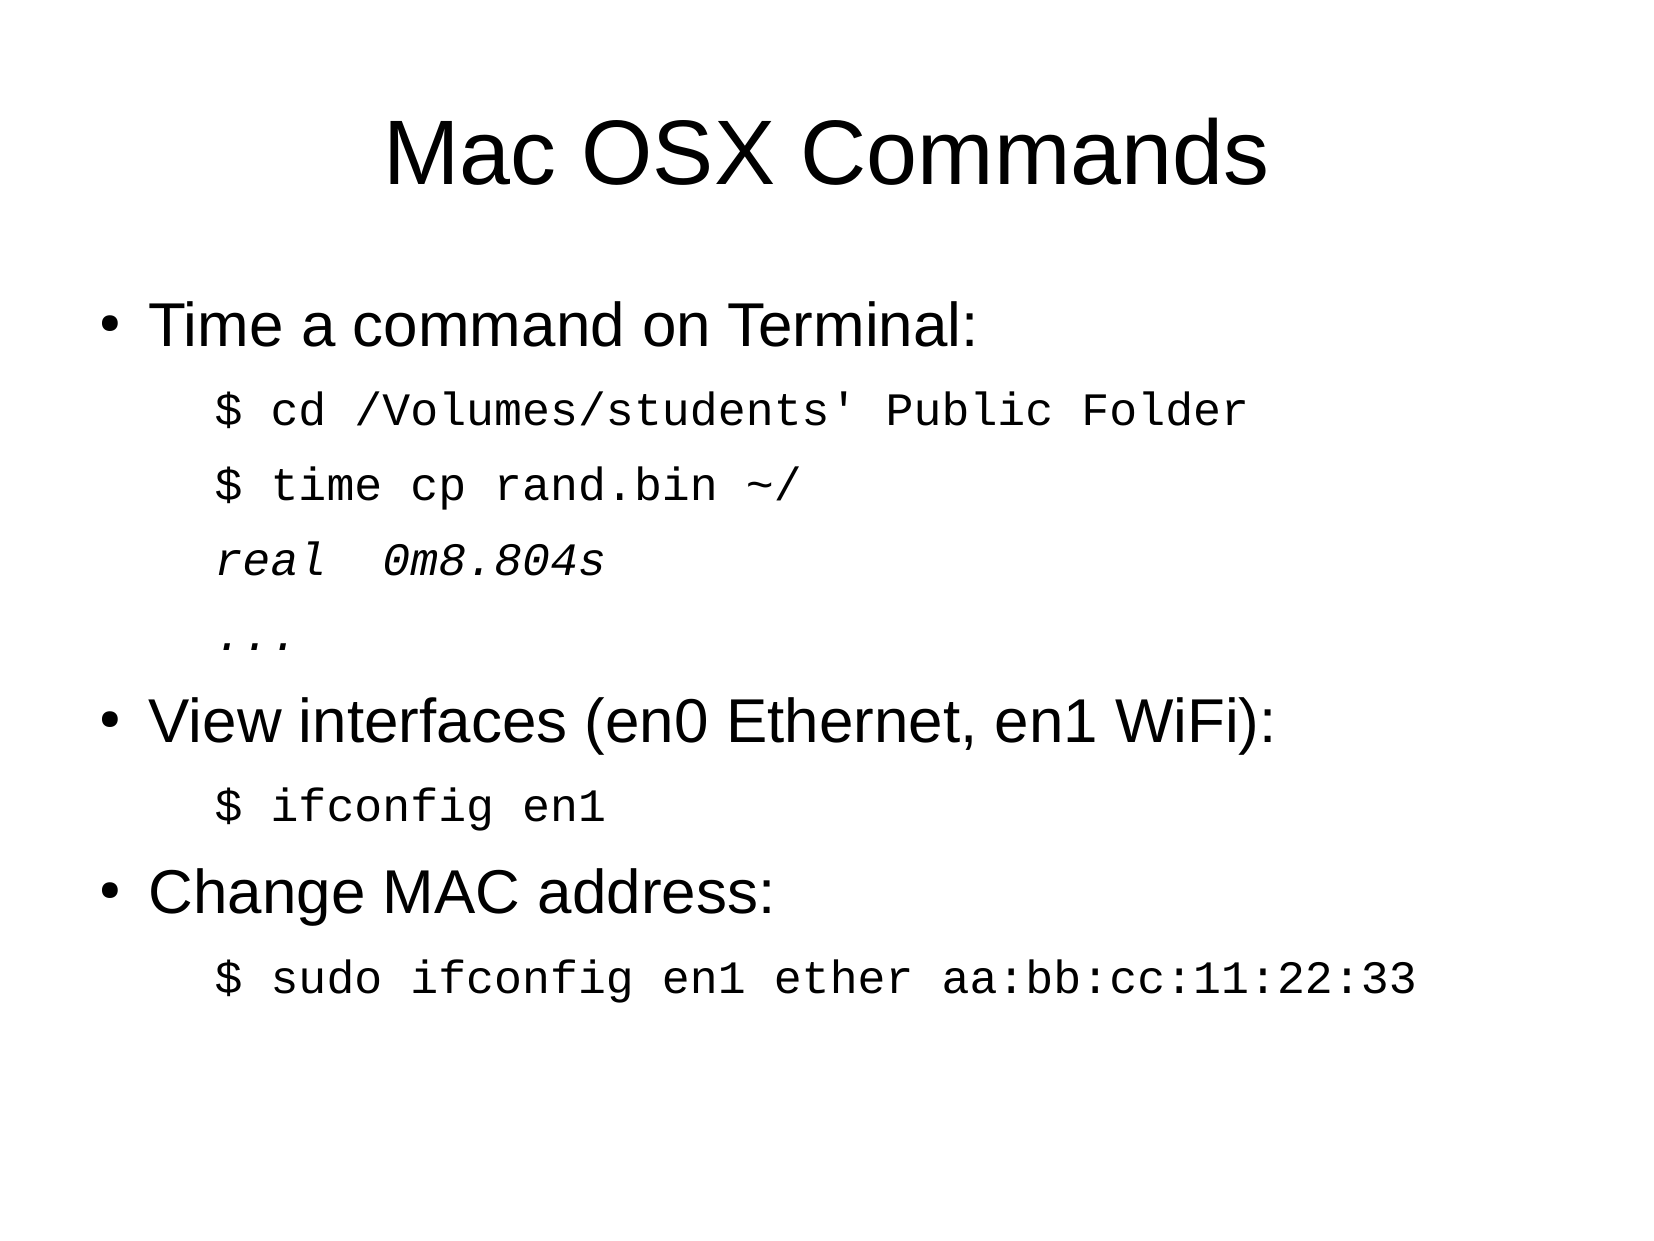

# Mac OSX Commands
Time a command on Terminal:
$ cd /Volumes/students' Public Folder
$ time cp rand.bin ~/
real 0m8.804s
...
View interfaces (en0 Ethernet, en1 WiFi):
$ ifconfig en1
Change MAC address:
$ sudo ifconfig en1 ether aa:bb:cc:11:22:33